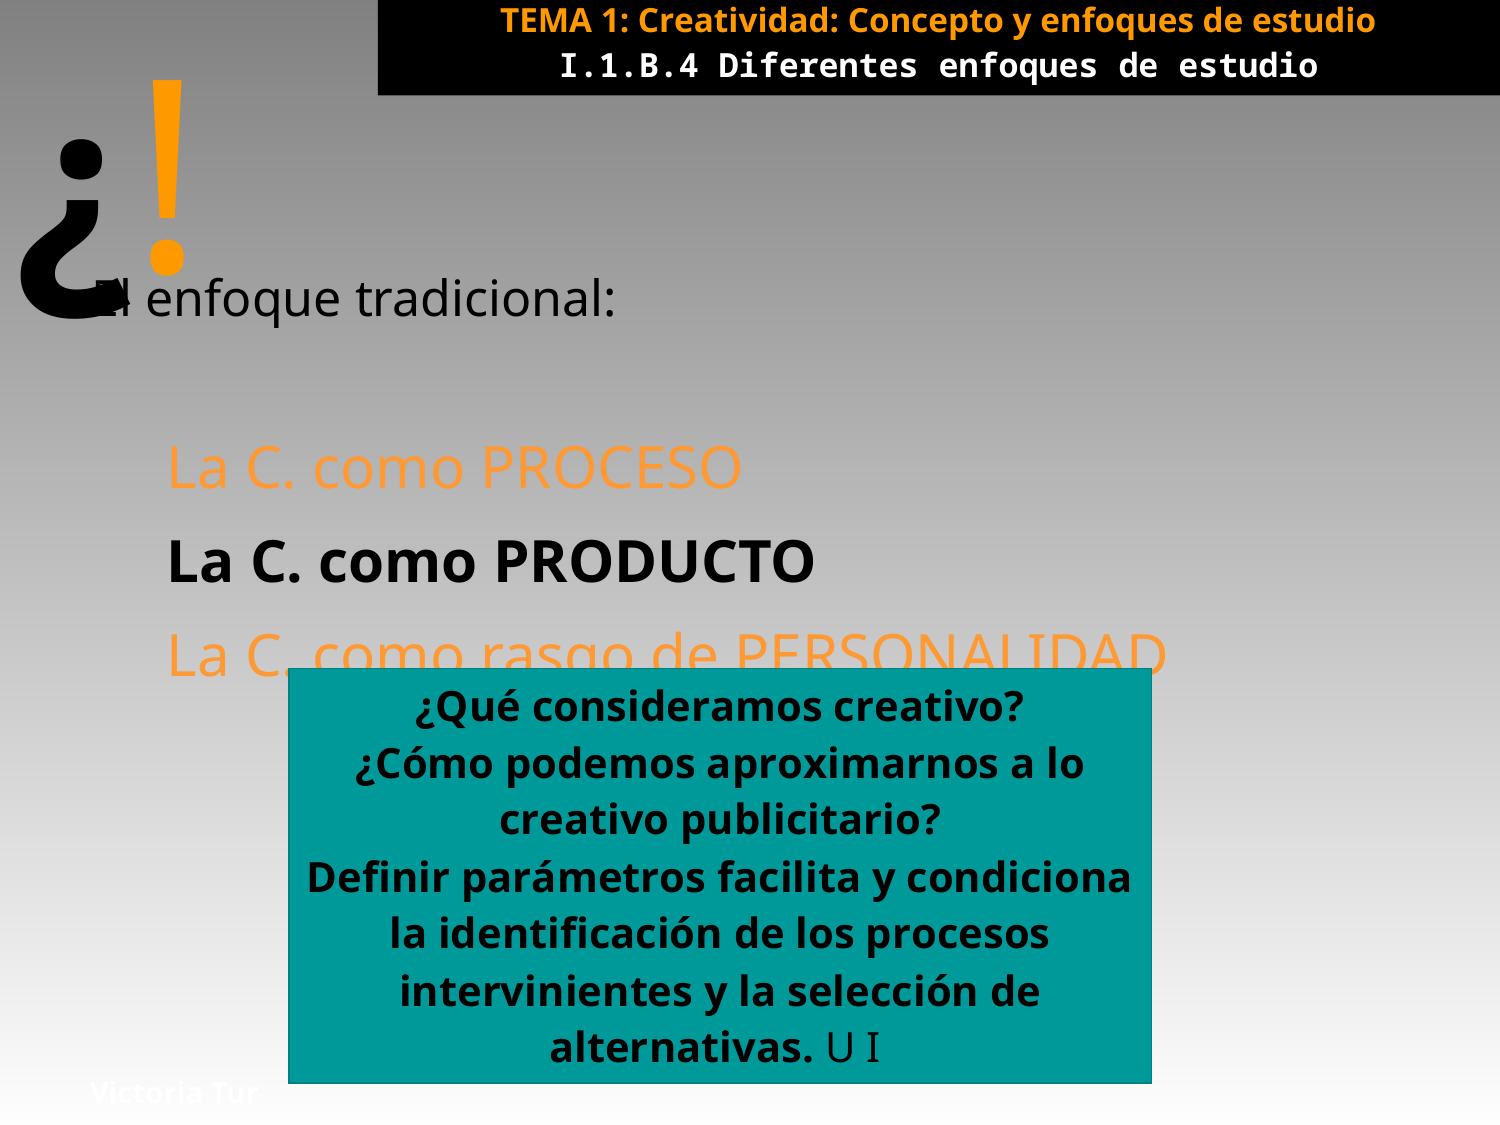

TEMA 1: Creatividad: Concepto y enfoques de estudio
I.1.B.4 Diferentes enfoques de estudio
# El enfoque tradicional:
La C. como PROCESO
La C. como PRODUCTO
La C. como rasgo de PERSONALIDAD
¿Qué consideramos creativo?
¿Cómo podemos aproximarnos a lo creativo publicitario?
Definir parámetros facilita y condiciona la identificación de los procesos intervinientes y la selección de alternativas. U I